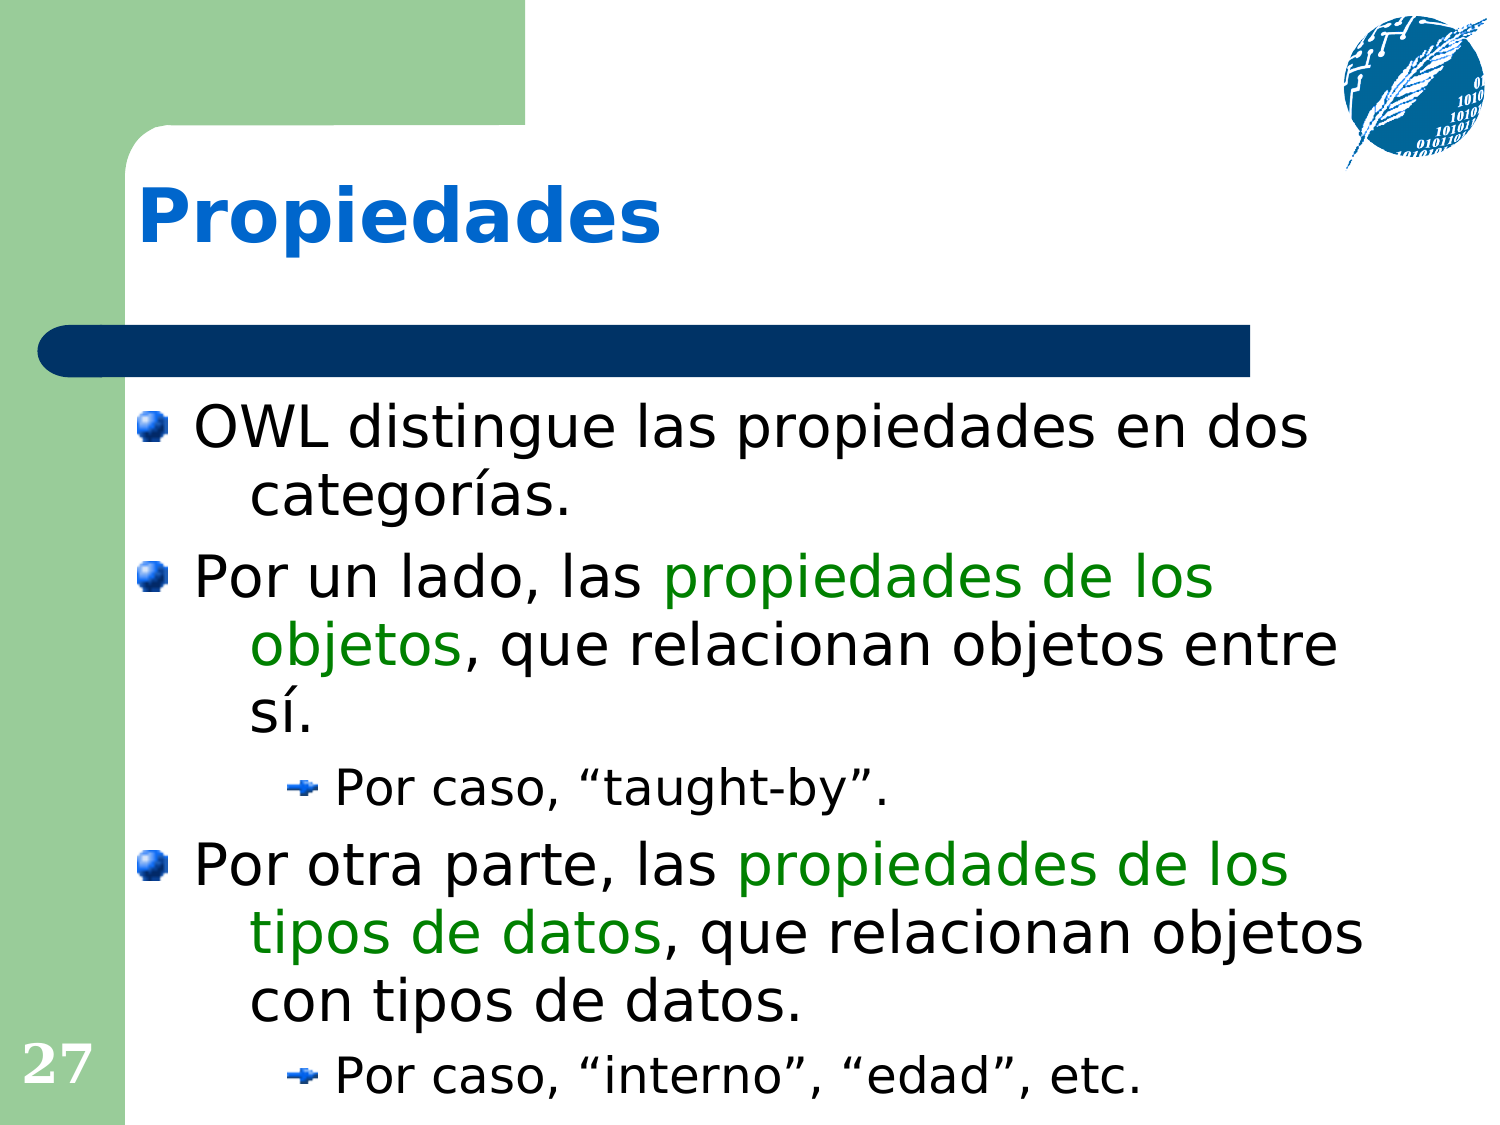

# Propiedades
OWL distingue las propiedades en dos categorías.
Por un lado, las propiedades de los objetos, que relacionan objetos entre sí.
Por caso, “taught-by”.
Por otra parte, las propiedades de los tipos de datos, que relacionan objetos con tipos de datos.
Por caso, “interno”, “edad”, etc.
27